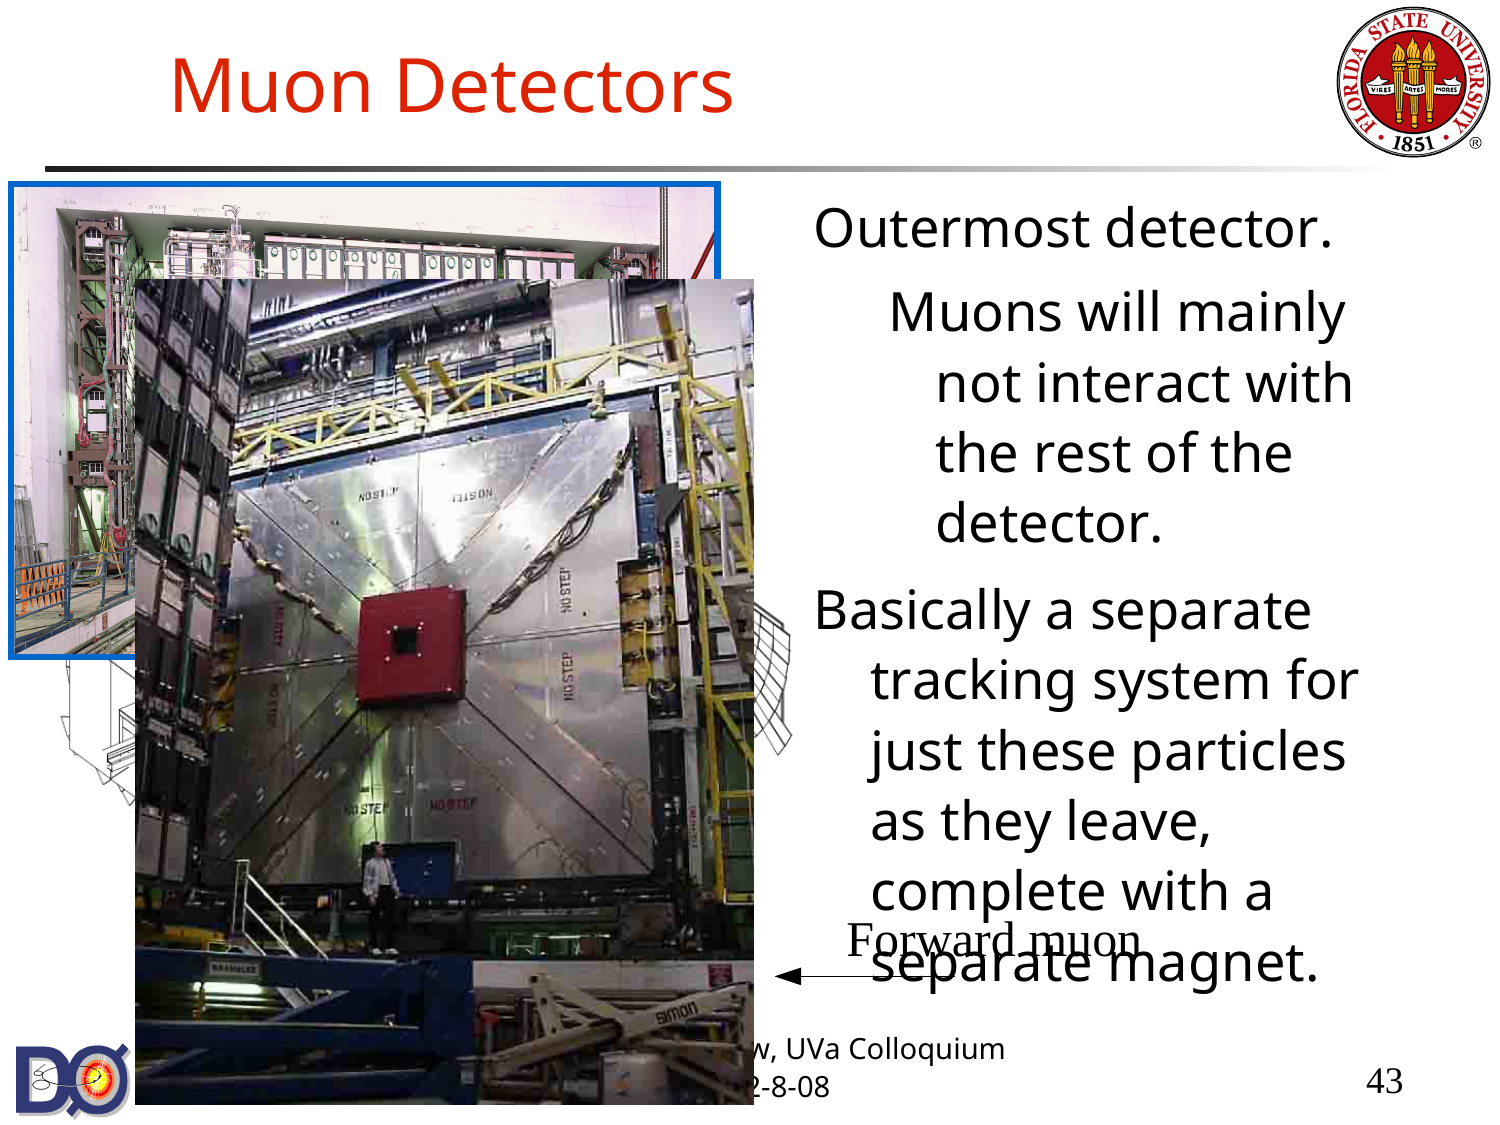

# Muon Detectors
Outermost detector.
Muons will mainly not interact with the rest of the detector.
Basically a separate tracking system for just these particles as they leave, complete with a separate magnet.
Forward muon